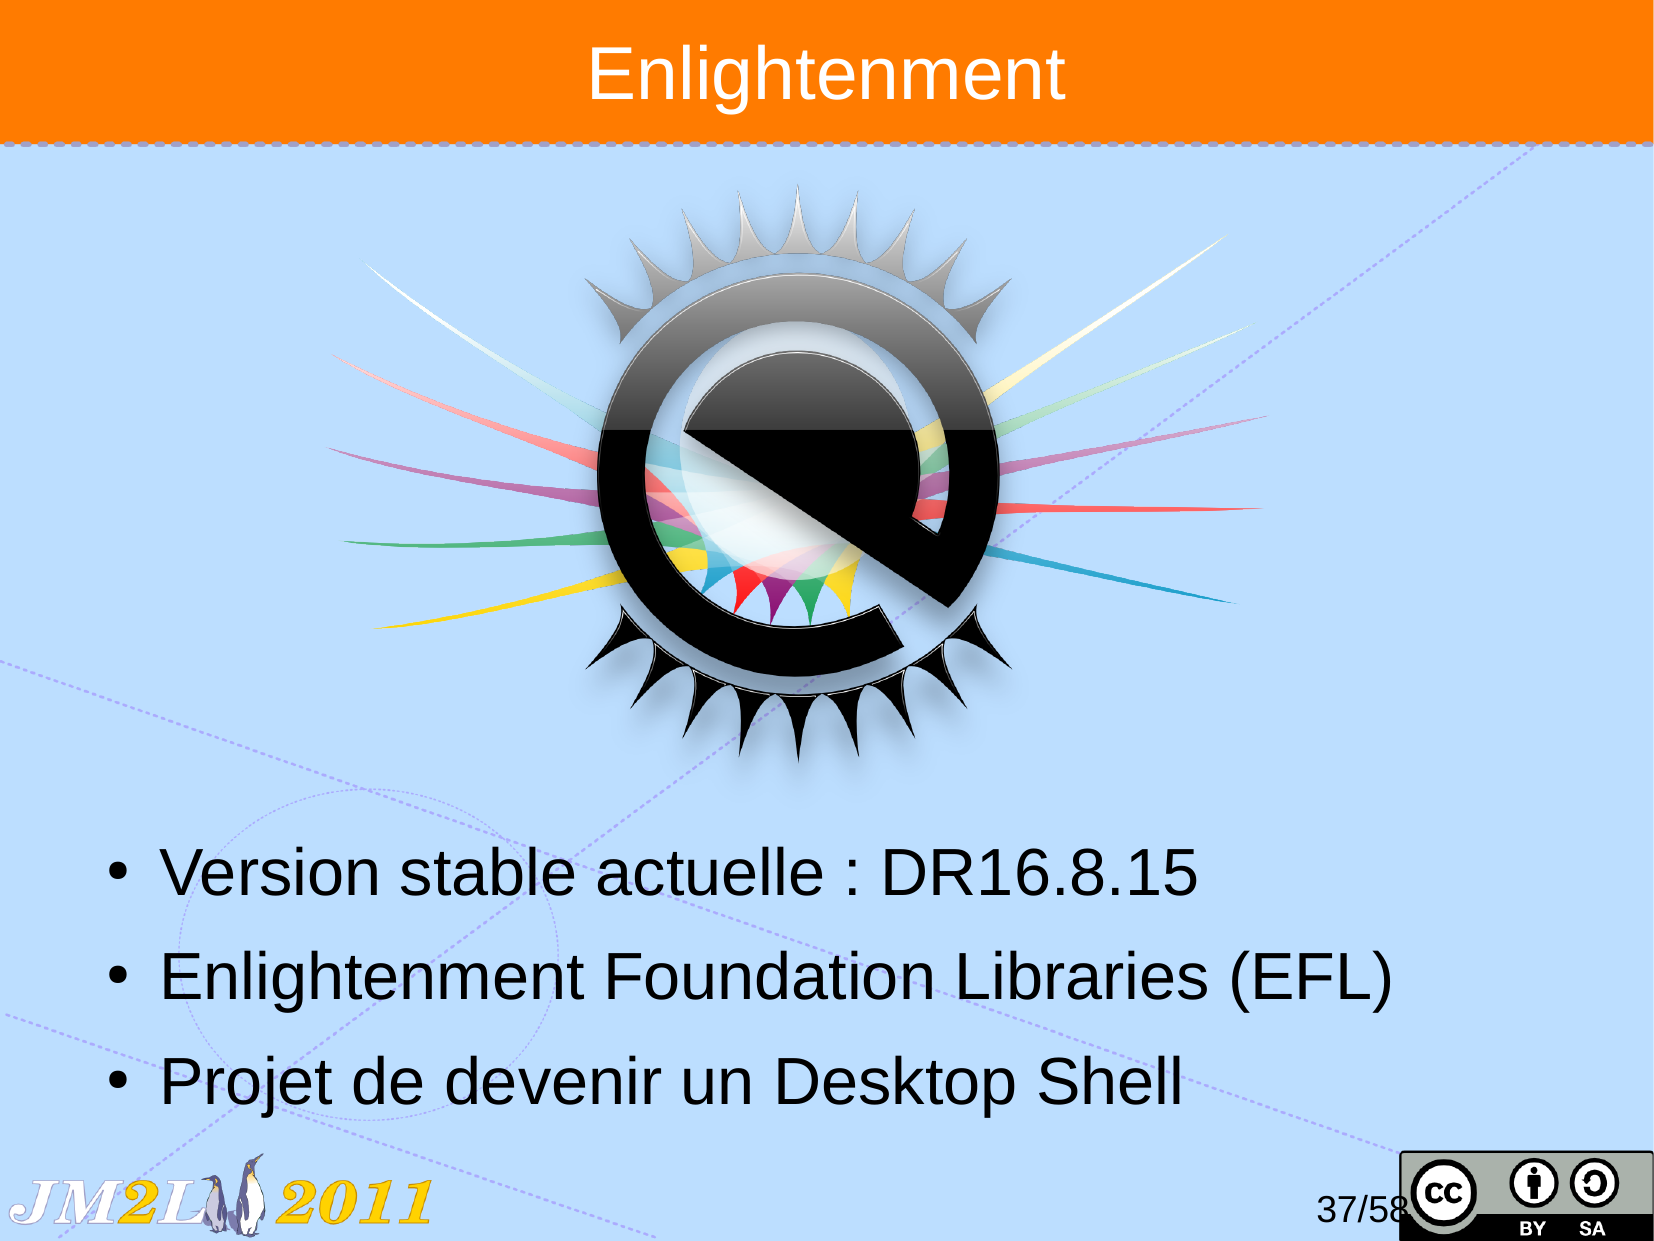

# Enlightenment
Version stable actuelle : DR16.8.15
Enlightenment Foundation Libraries (EFL)
Projet de devenir un Desktop Shell